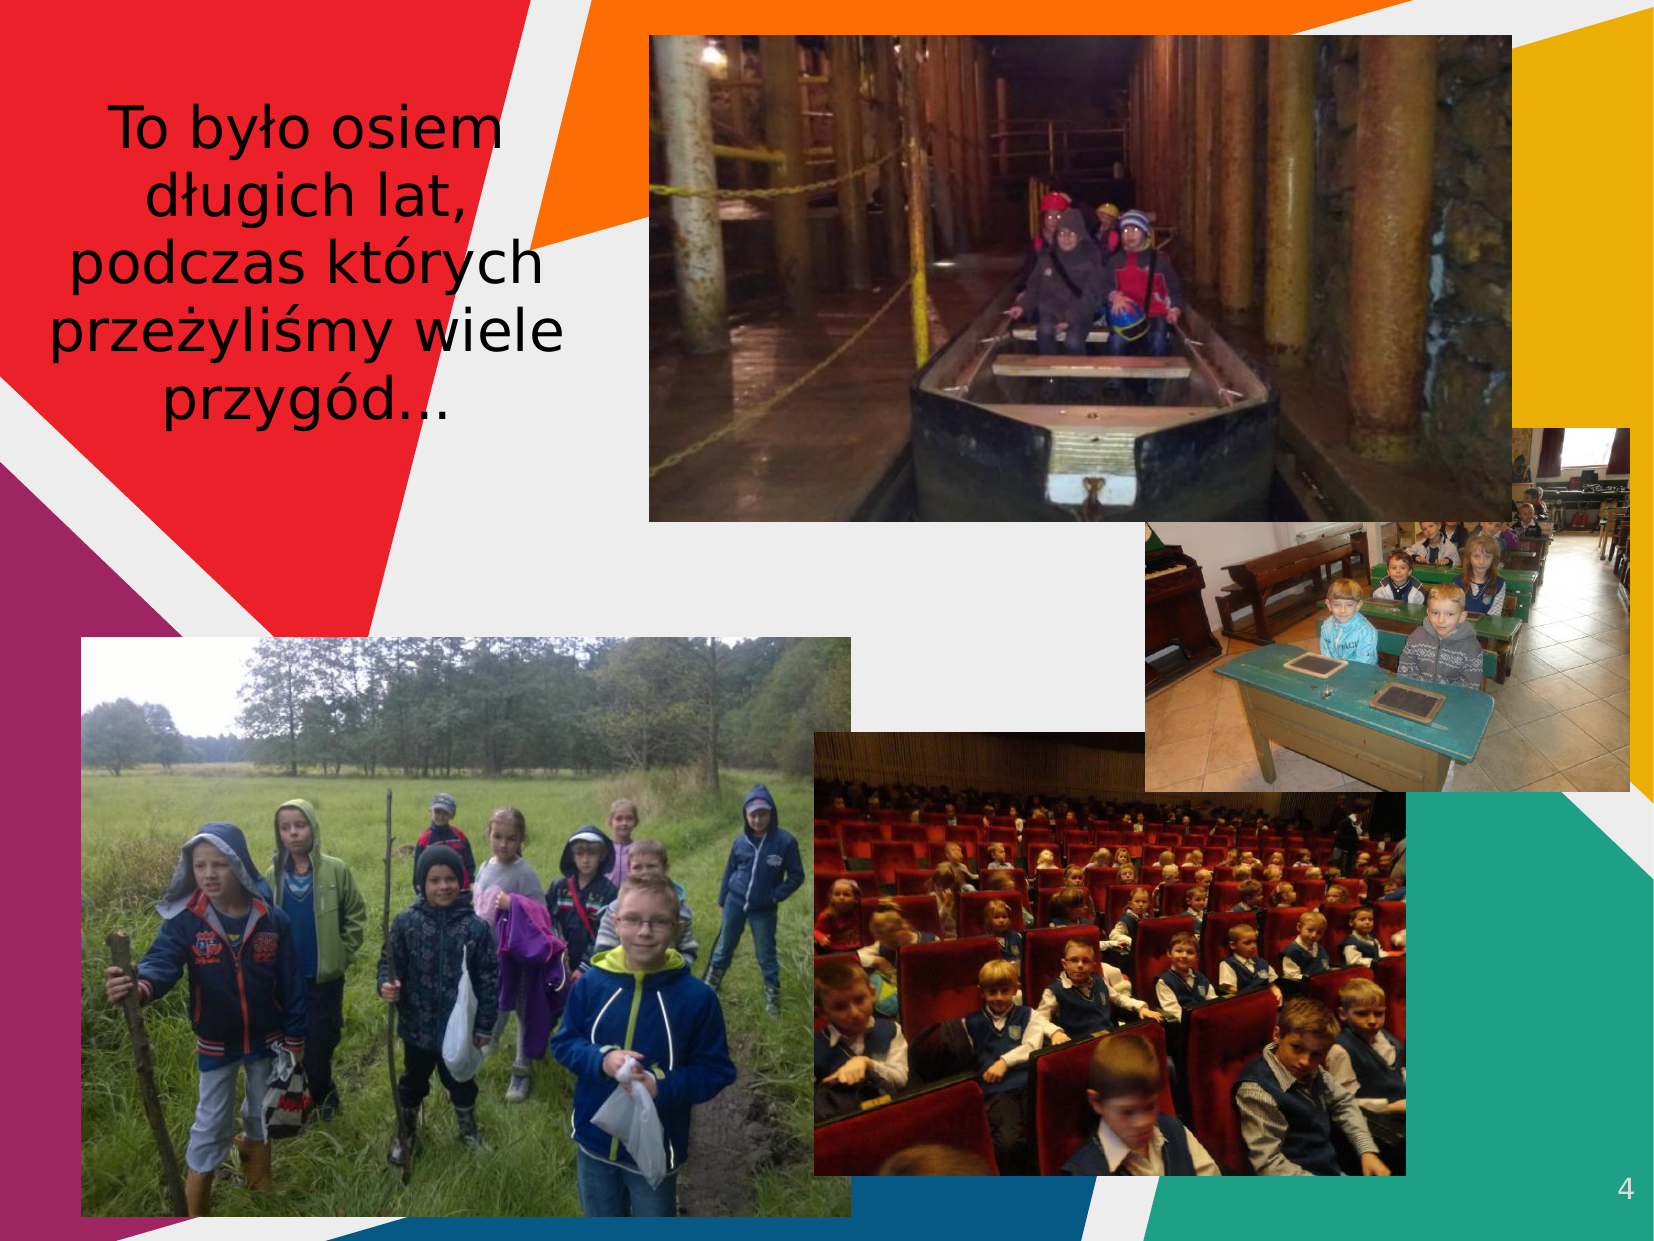

# To było osiem długich lat, podczas których przeżyliśmy wiele przygód...
4